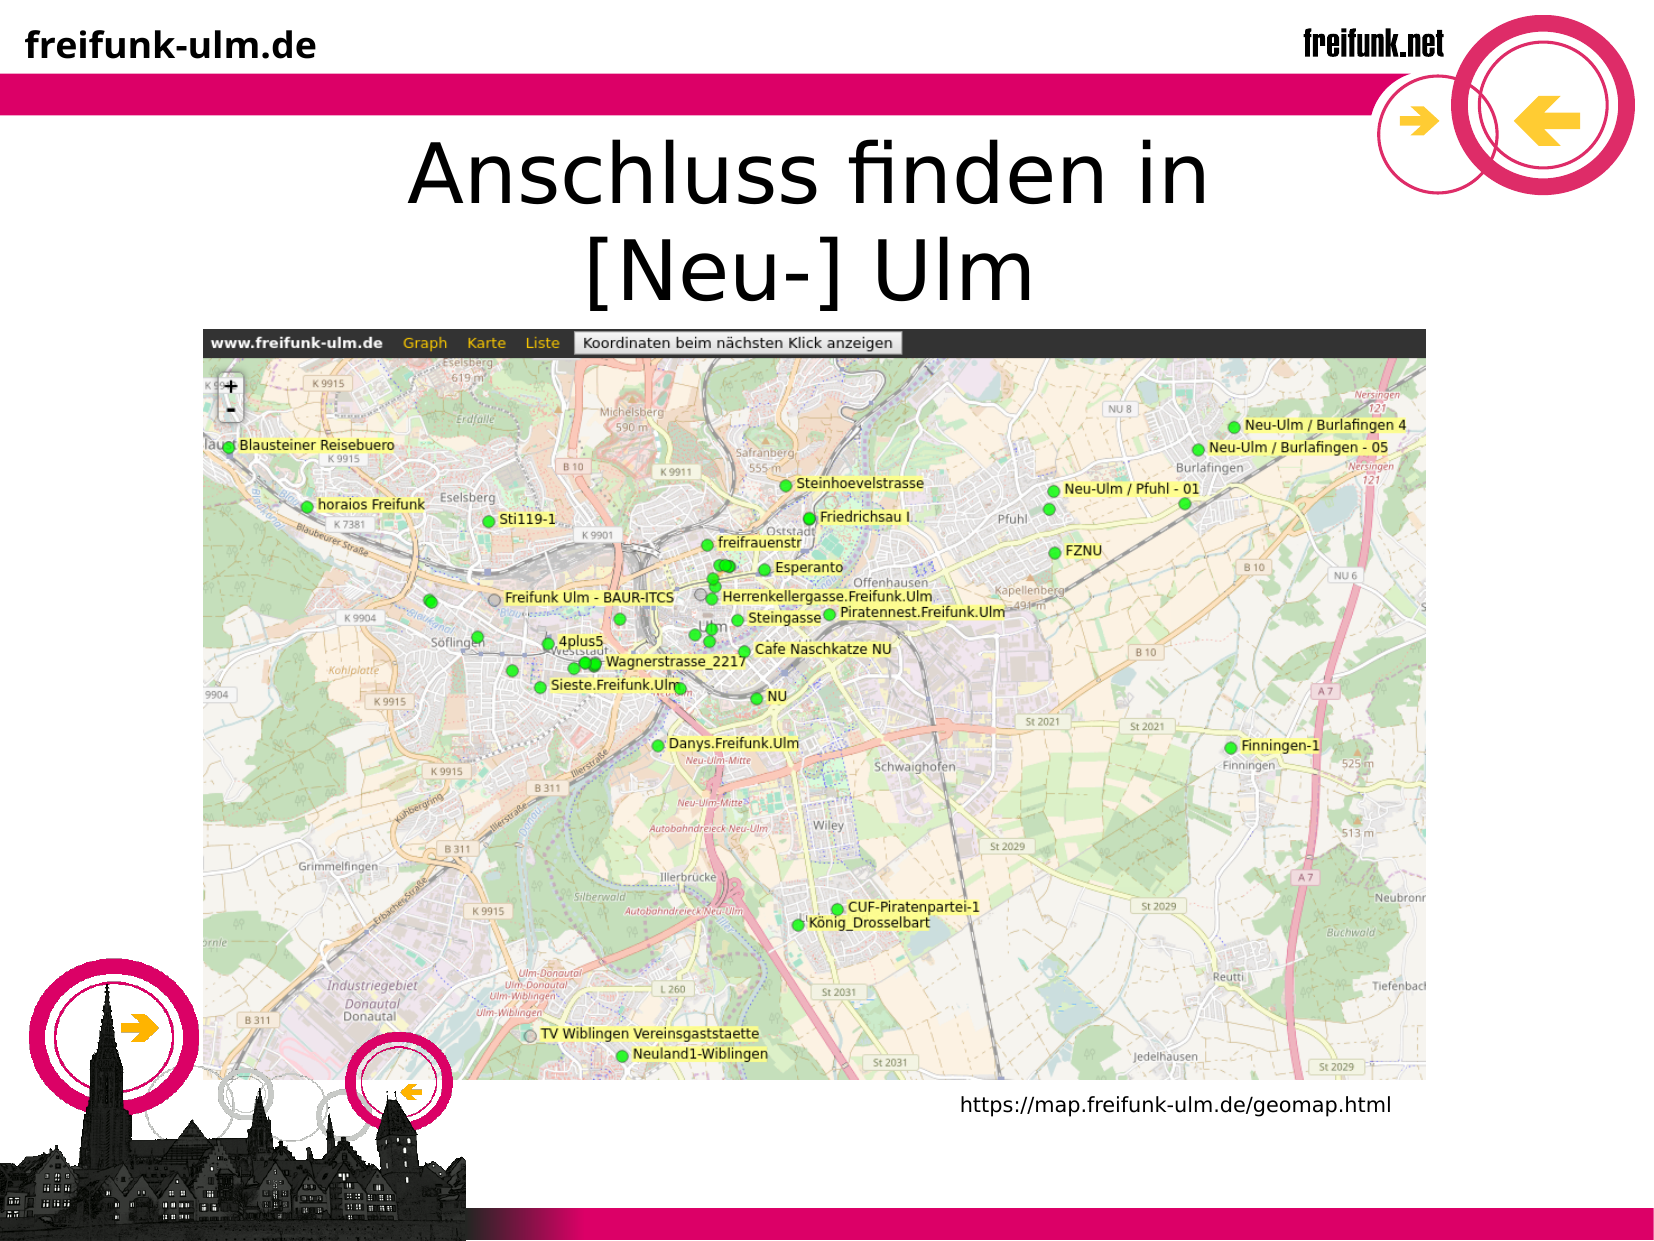

# Anschluss finden in [Neu-] Ulm
https://map.freifunk-ulm.de/geomap.html